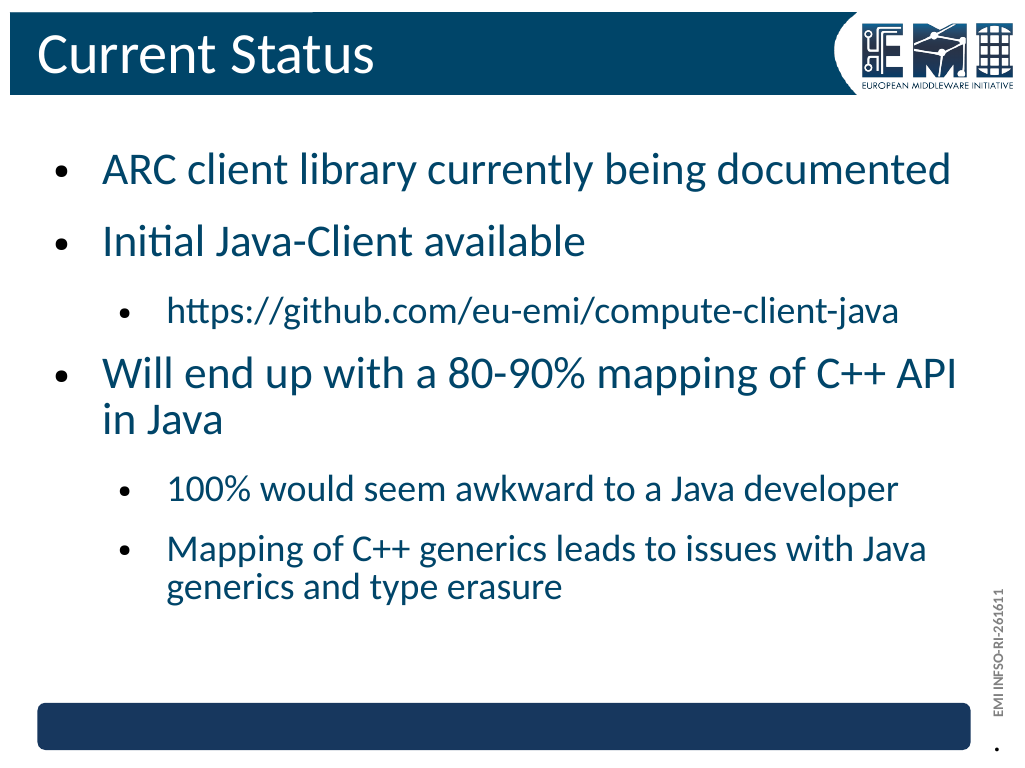

# Current Status
ARC client library currently being documented
Initial Java-Client available
https://github.com/eu-emi/compute-client-java
Will end up with a 80-90% mapping of C++ API in Java
100% would seem awkward to a Java developer
Mapping of C++ generics leads to issues with Java generics and type erasure